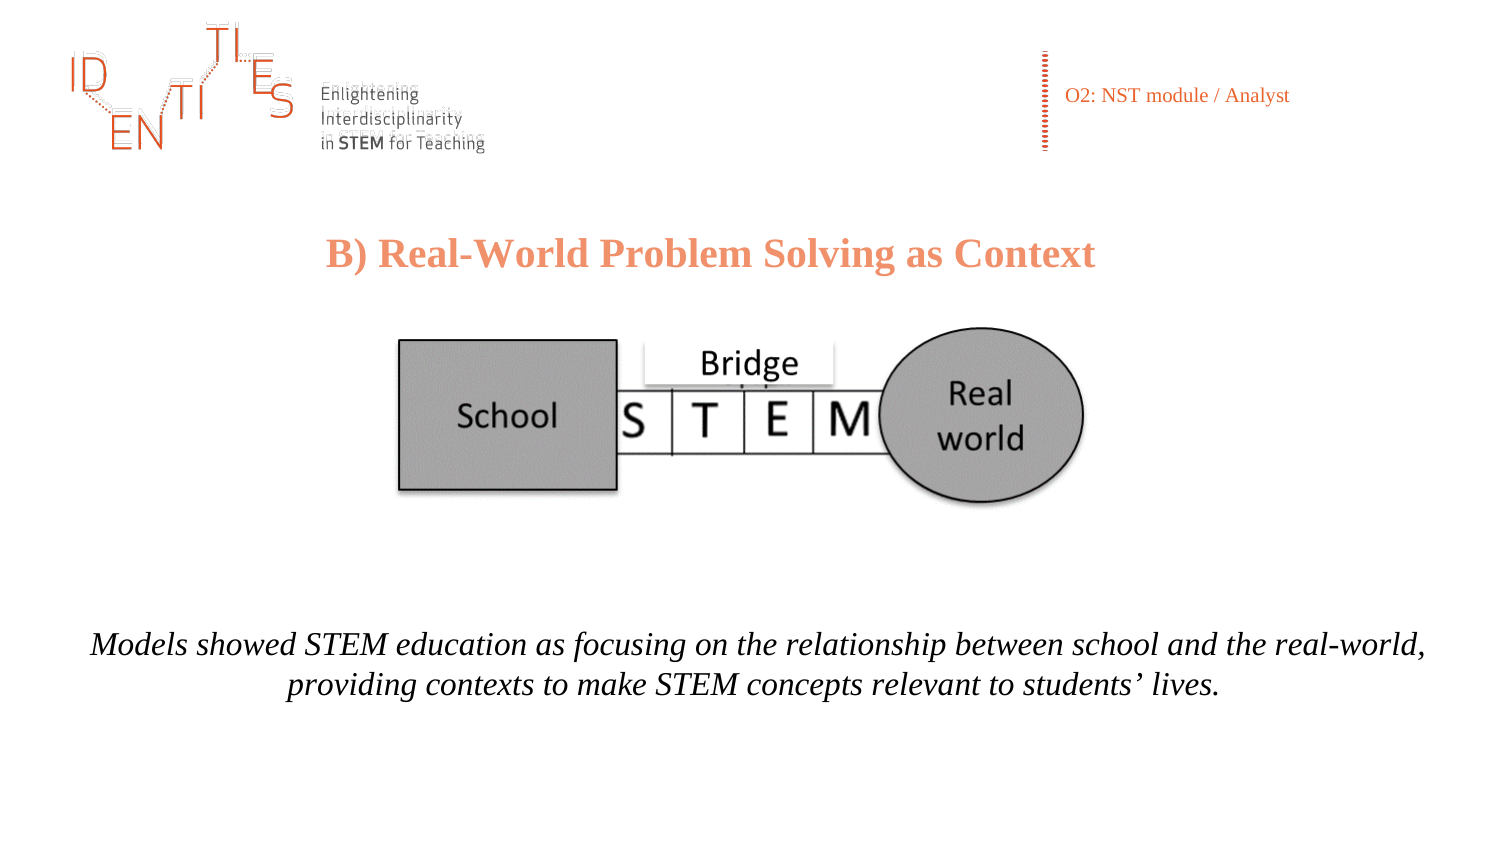

O2: NST module / Analyst
B) Real-World Problem Solving as Context
Models showed STEM education as focusing on the relationship between school and the real-world, providing contexts to make STEM concepts relevant to students’ lives.